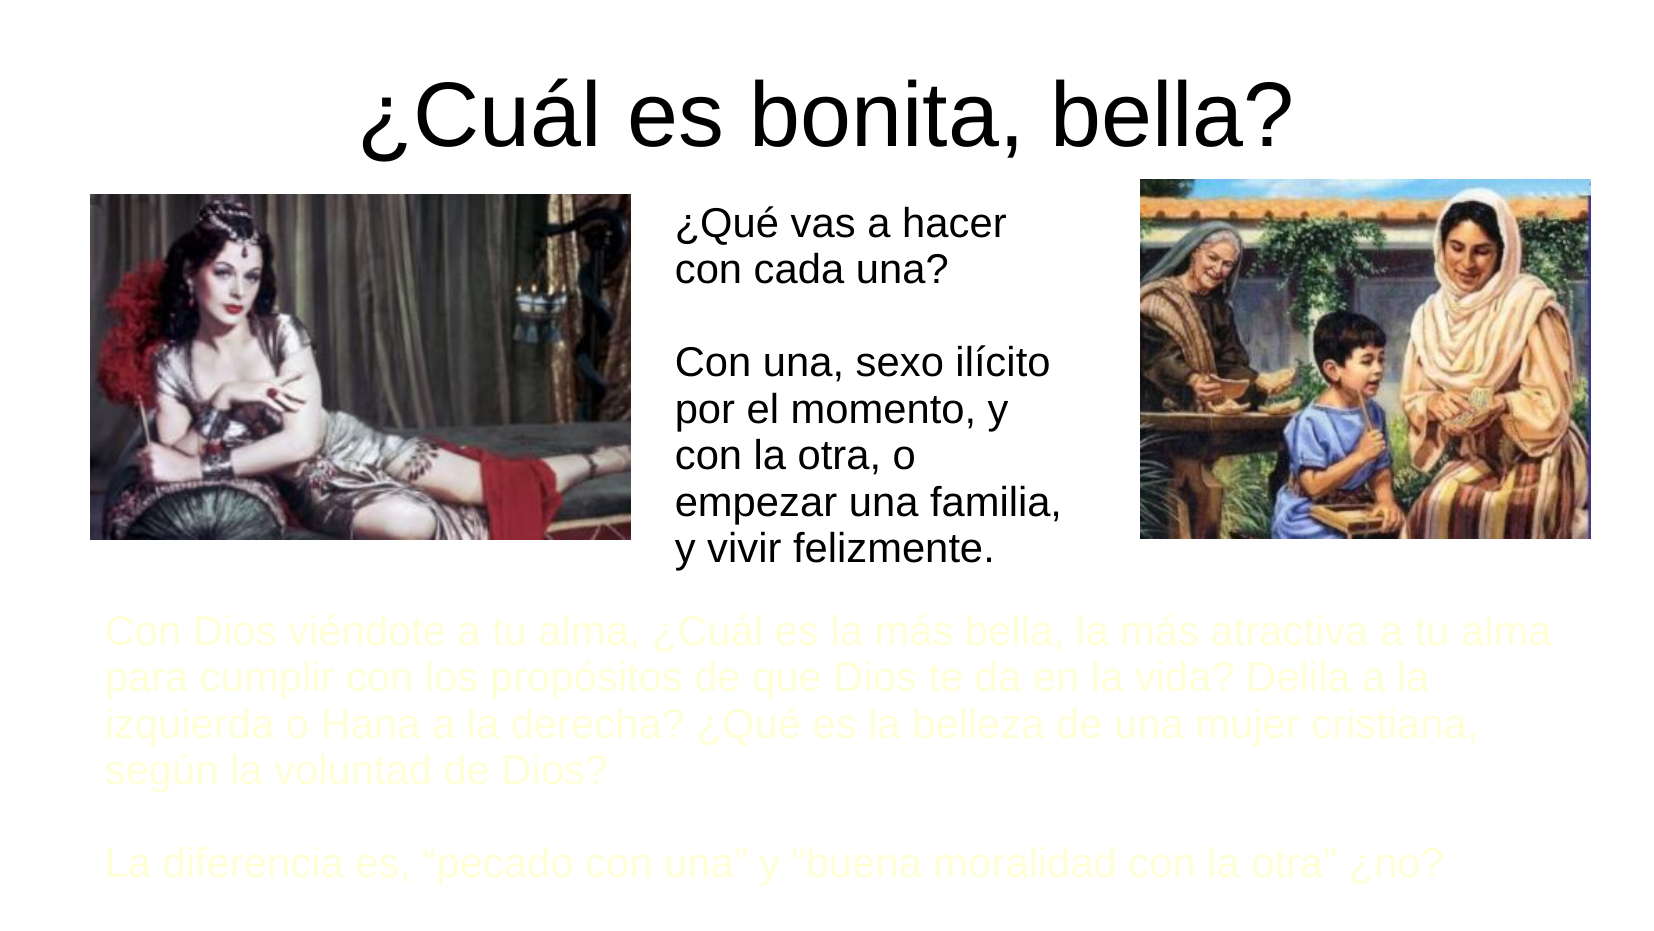

# ¿Cuál es bonita, bella?
¿Qué vas a hacer con cada una?
Con una, sexo ilícito por el momento, y con la otra, o empezar una familia, y vivir felizmente.
Con Dios viéndote a tu alma, ¿Cuál es la más bella, la más atractiva a tu alma para cumplir con los propósitos de que Dios te da en la vida? Delila a la izquierda o Hana a la derecha? ¿Qué es la belleza de una mujer cristiana, según la voluntad de Dios?
La diferencia es, “pecado con una” y “buena moralidad con la otra” ¿no?